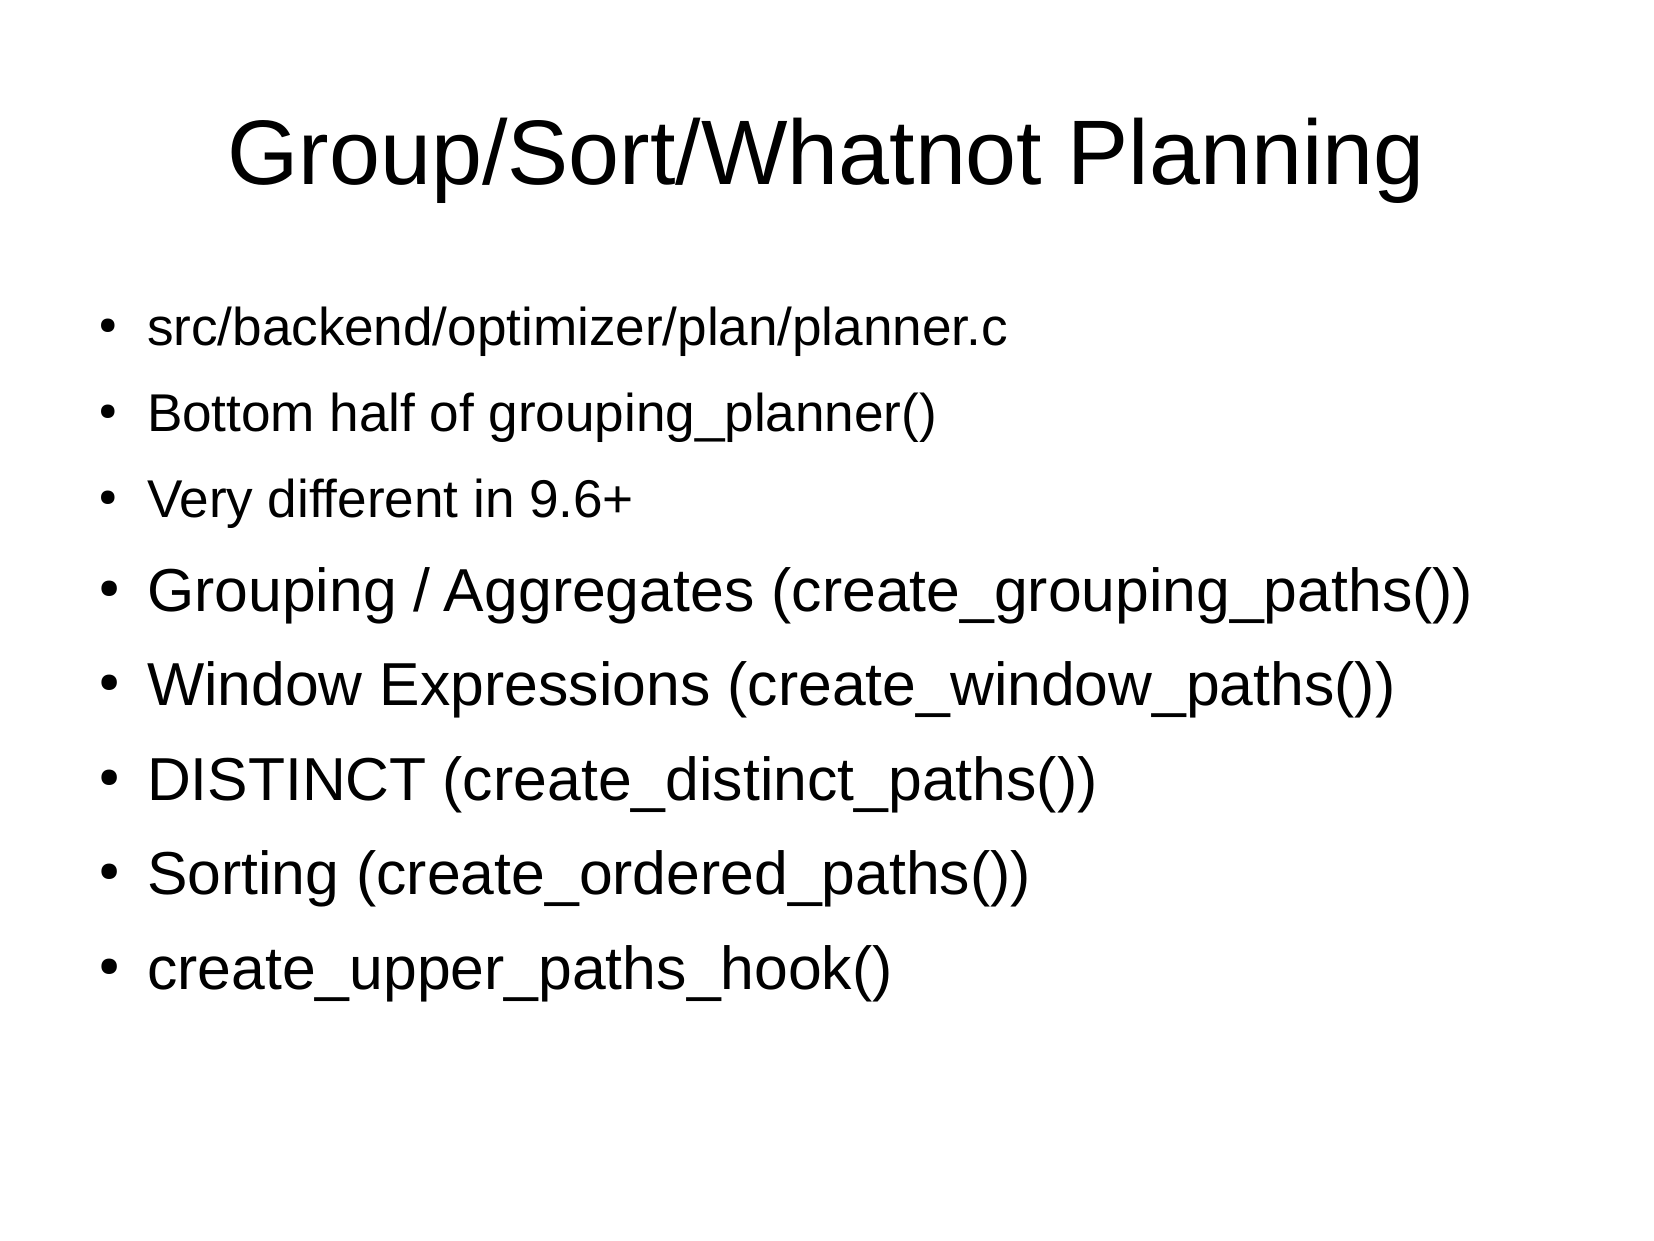

# Group/Sort/Whatnot Planning
src/backend/optimizer/plan/planner.c
Bottom half of grouping_planner()
Very different in 9.6+
Grouping / Aggregates (create_grouping_paths())
Window Expressions (create_window_paths())
DISTINCT (create_distinct_paths())
Sorting (create_ordered_paths())
create_upper_paths_hook()